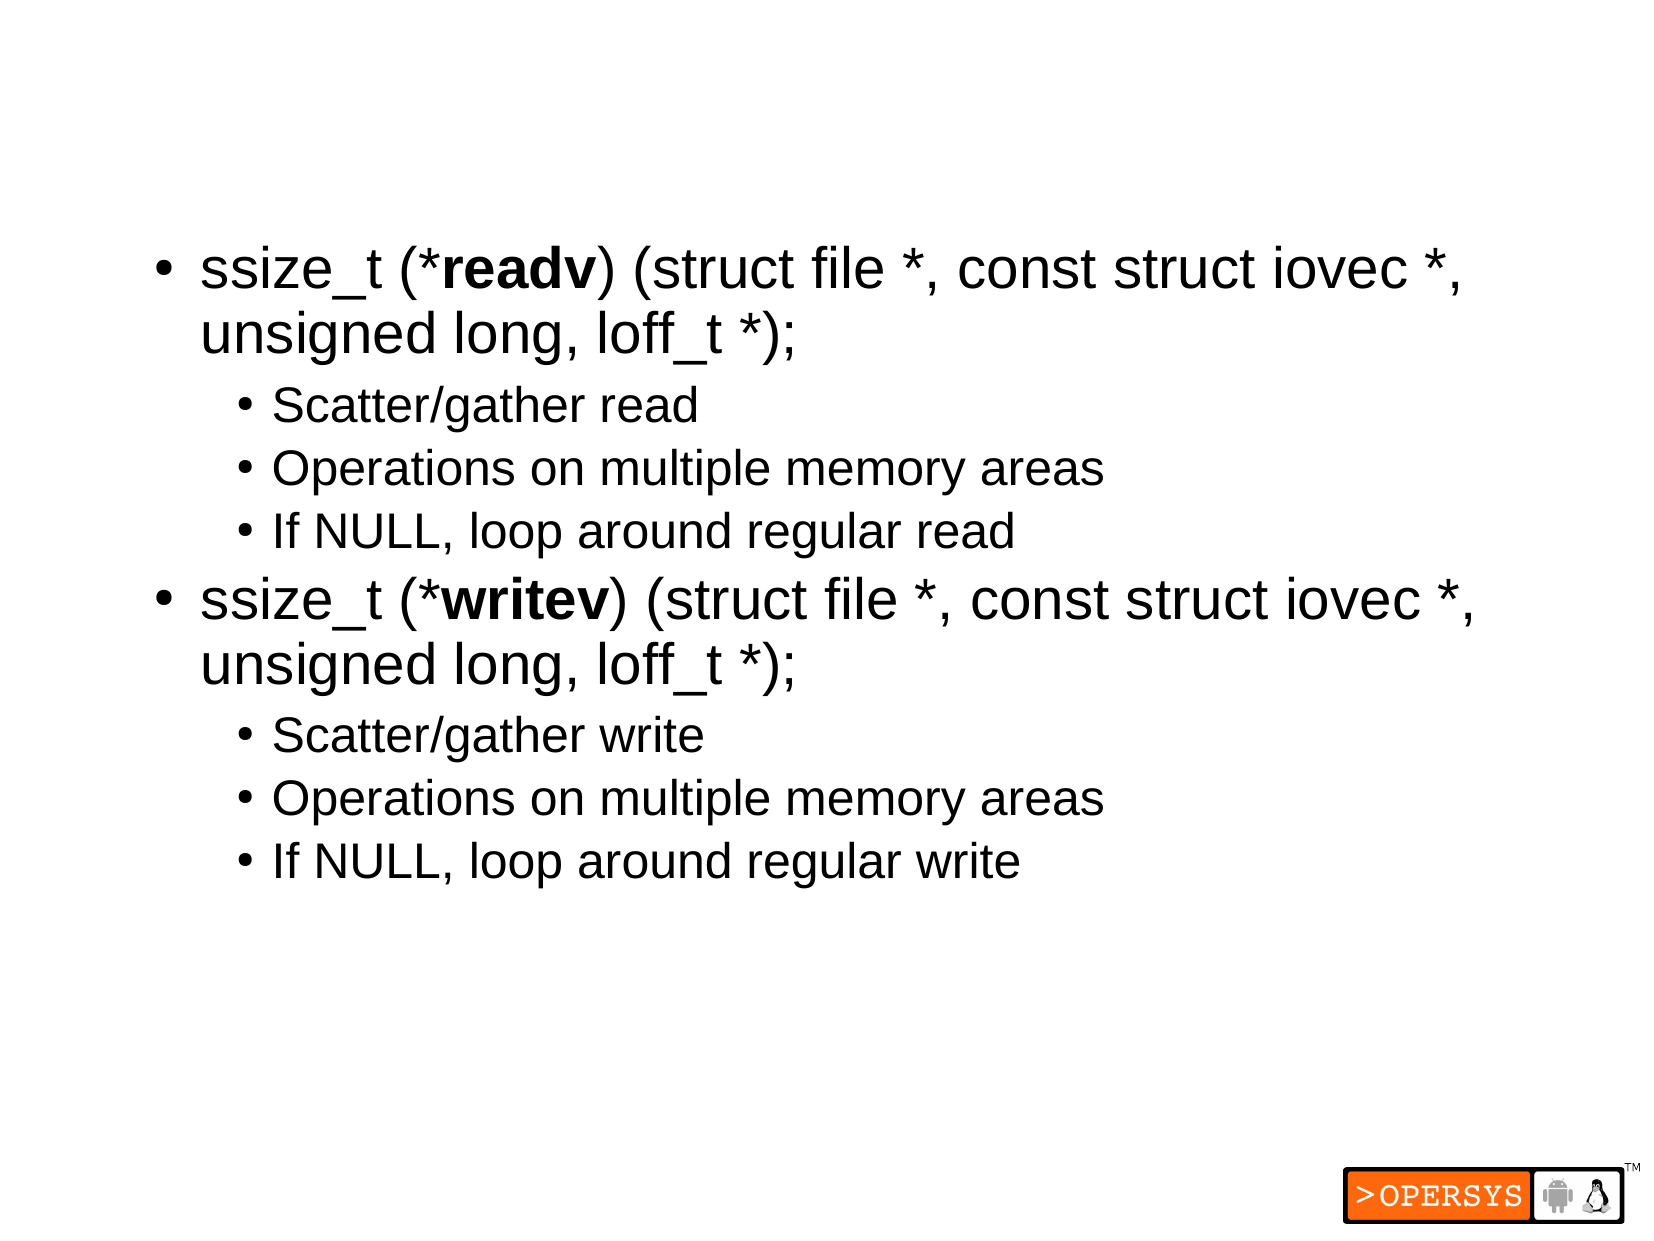

# ssize_t (*readv) (struct file *, const struct iovec *, unsigned long, loff_t *);
Scatter/gather read
Operations on multiple memory areas
If NULL, loop around regular read
ssize_t (*writev) (struct file *, const struct iovec *, unsigned long, loff_t *);
Scatter/gather write
Operations on multiple memory areas
If NULL, loop around regular write